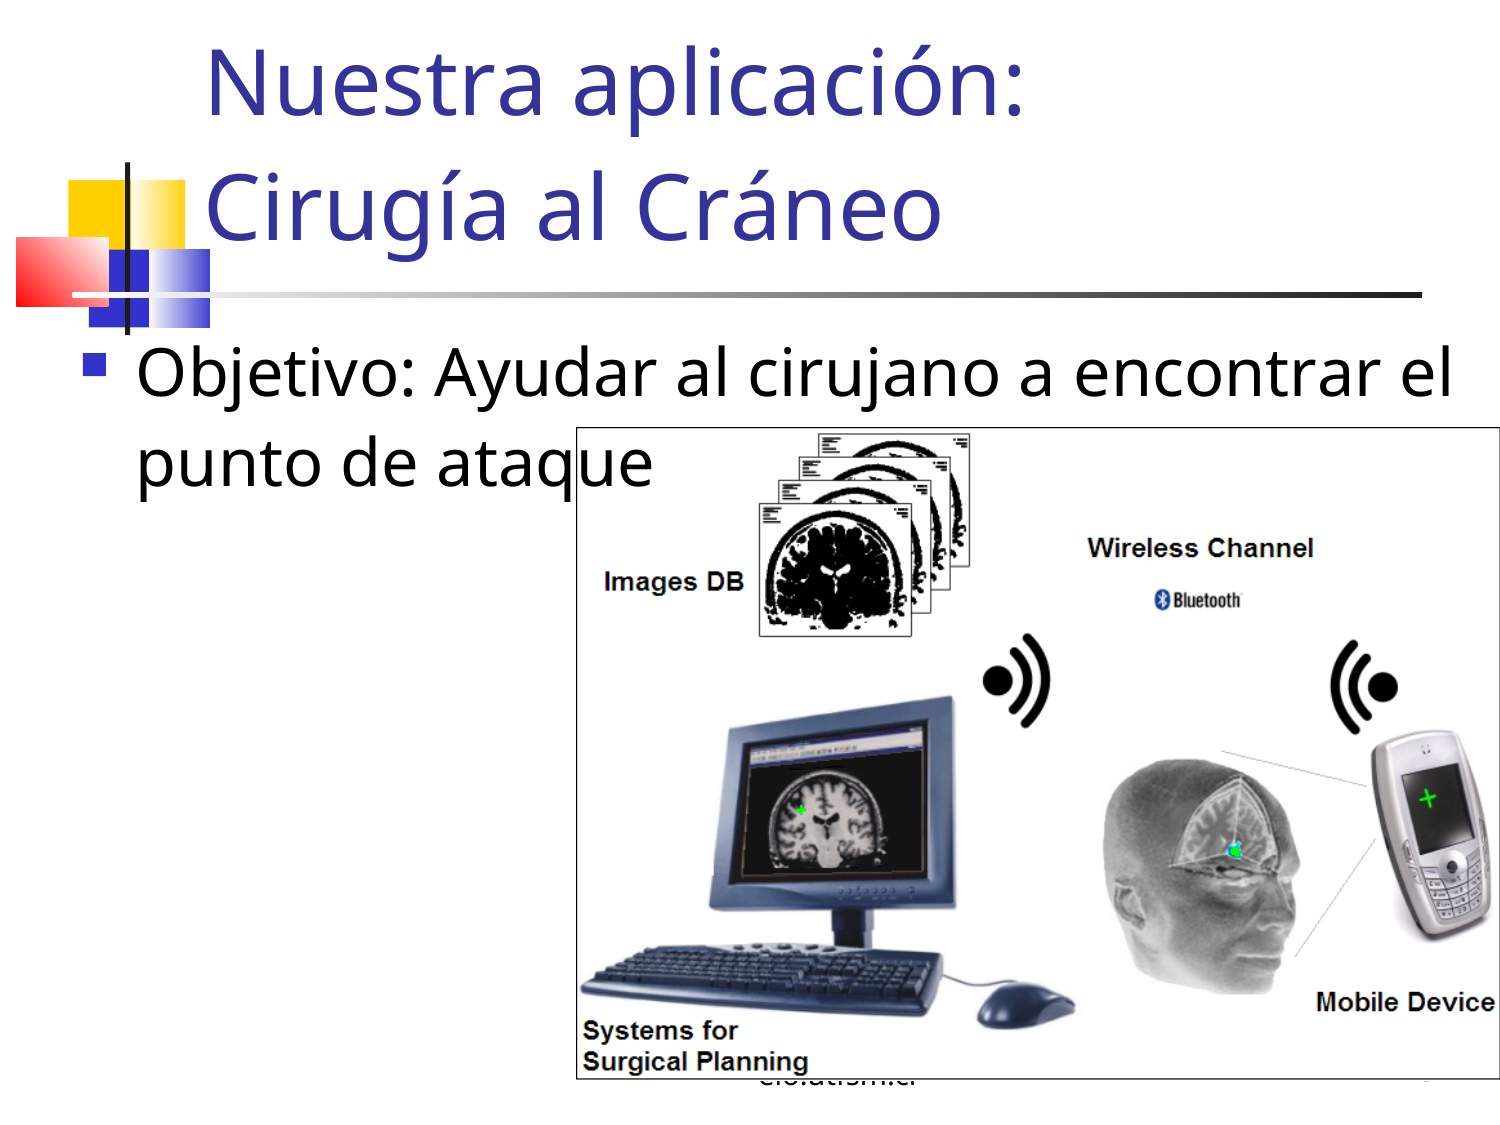

# Nuestra aplicación: Cirugía al Cráneo
Objetivo: Ayudar al cirujano a encontrar el punto de ataque
elo.utfsm.cl